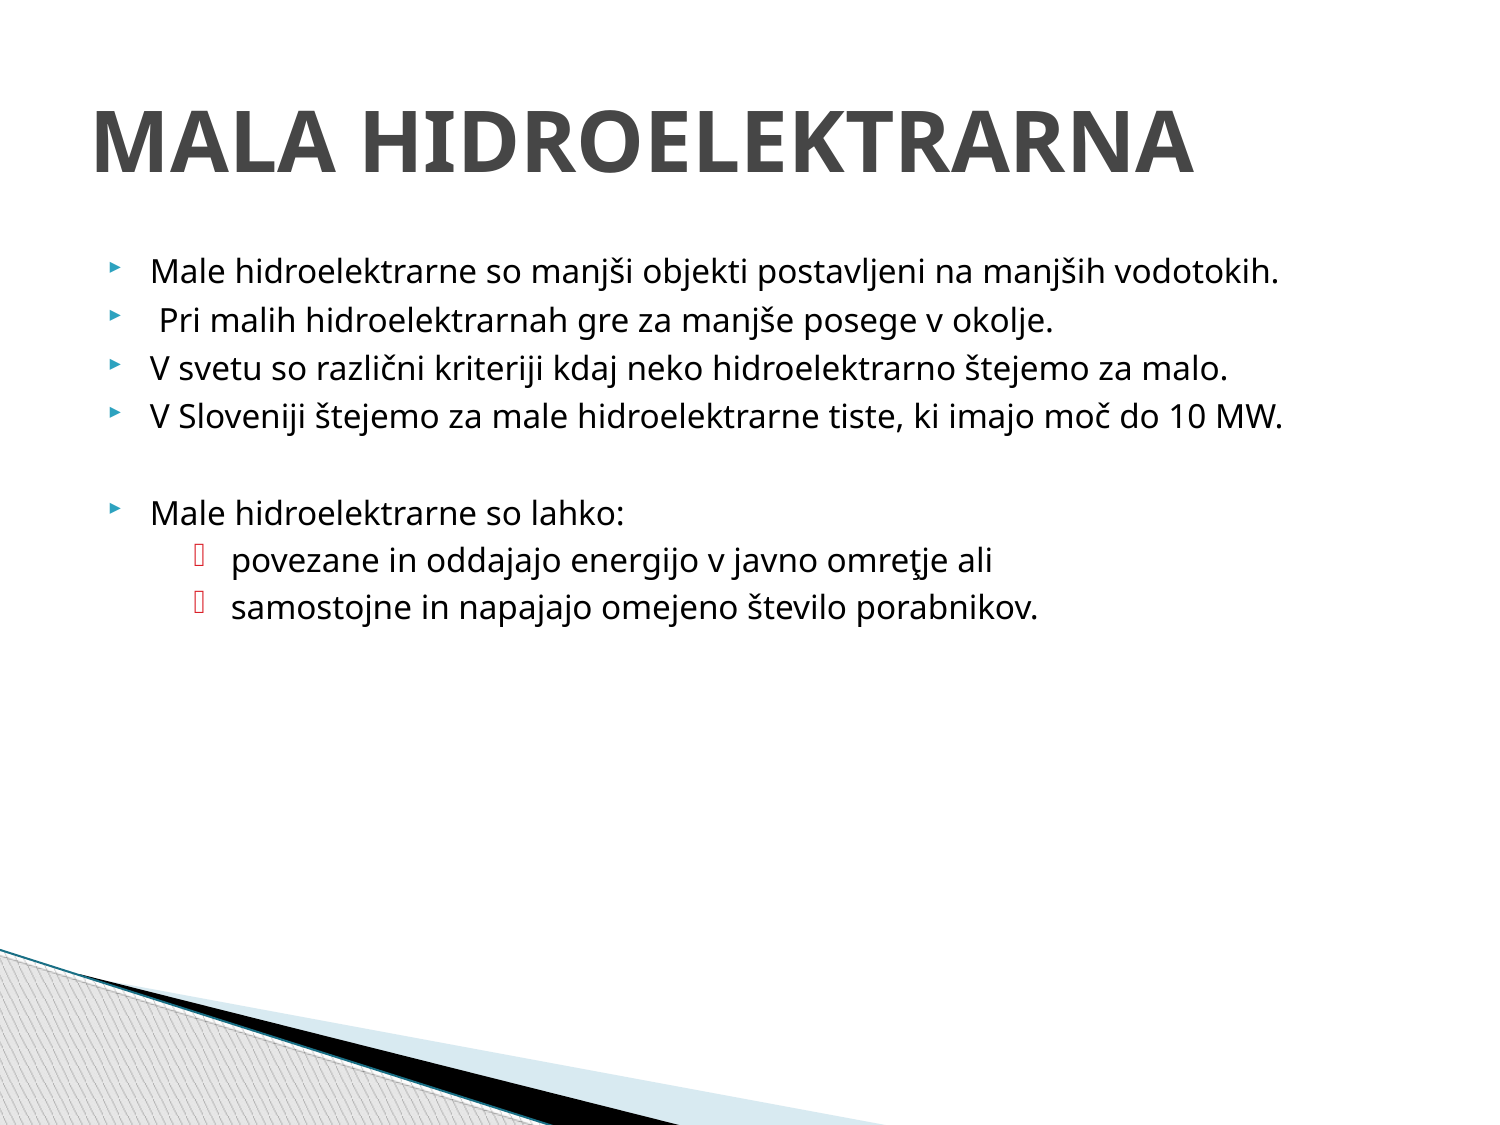

MALA HIDROELEKTRARNA
# Male hidroelektrarne so manjši objekti postavljeni na manjših vodotokih.
 Pri malih hidroelektrarnah gre za manjše posege v okolje.
V svetu so različni kriteriji kdaj neko hidroelektrarno štejemo za malo.
V Sloveniji štejemo za male hidroelektrarne tiste, ki imajo moč do 10 MW.
Male hidroelektrarne so lahko:
povezane in oddajajo energijo v javno omreţje ali
samostojne in napajajo omejeno število porabnikov.